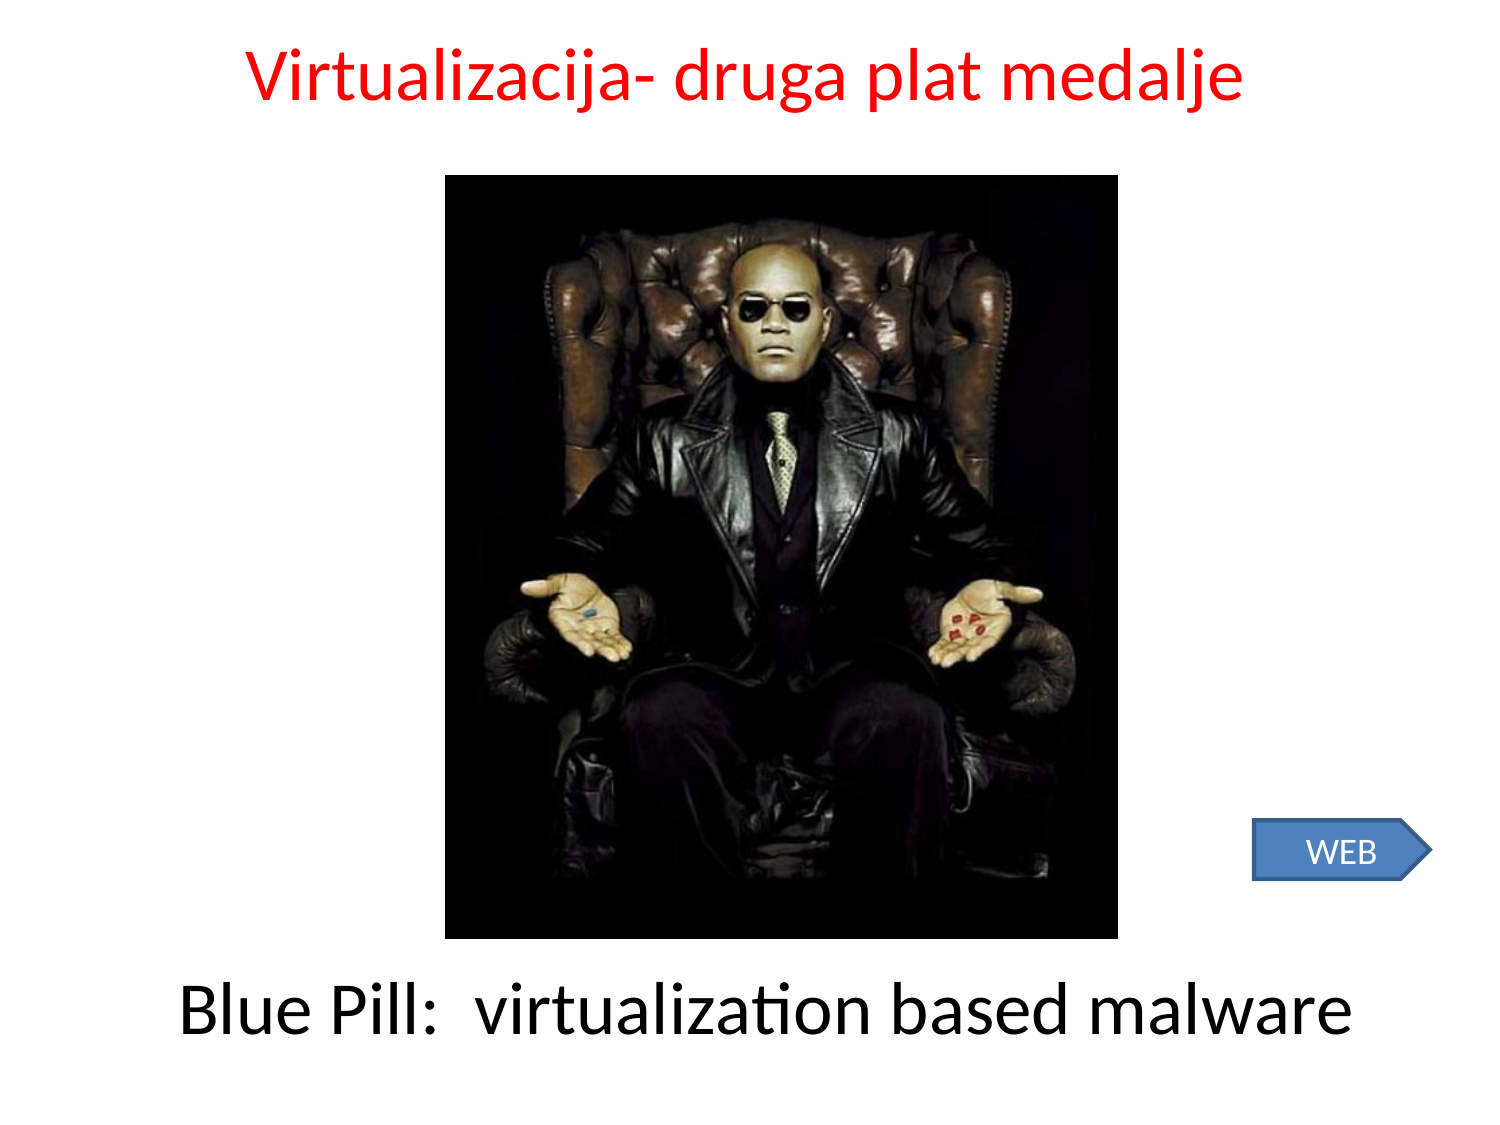

# Virtualizacija- druga plat medalje
WEB
Blue Pill: virtualization based malware